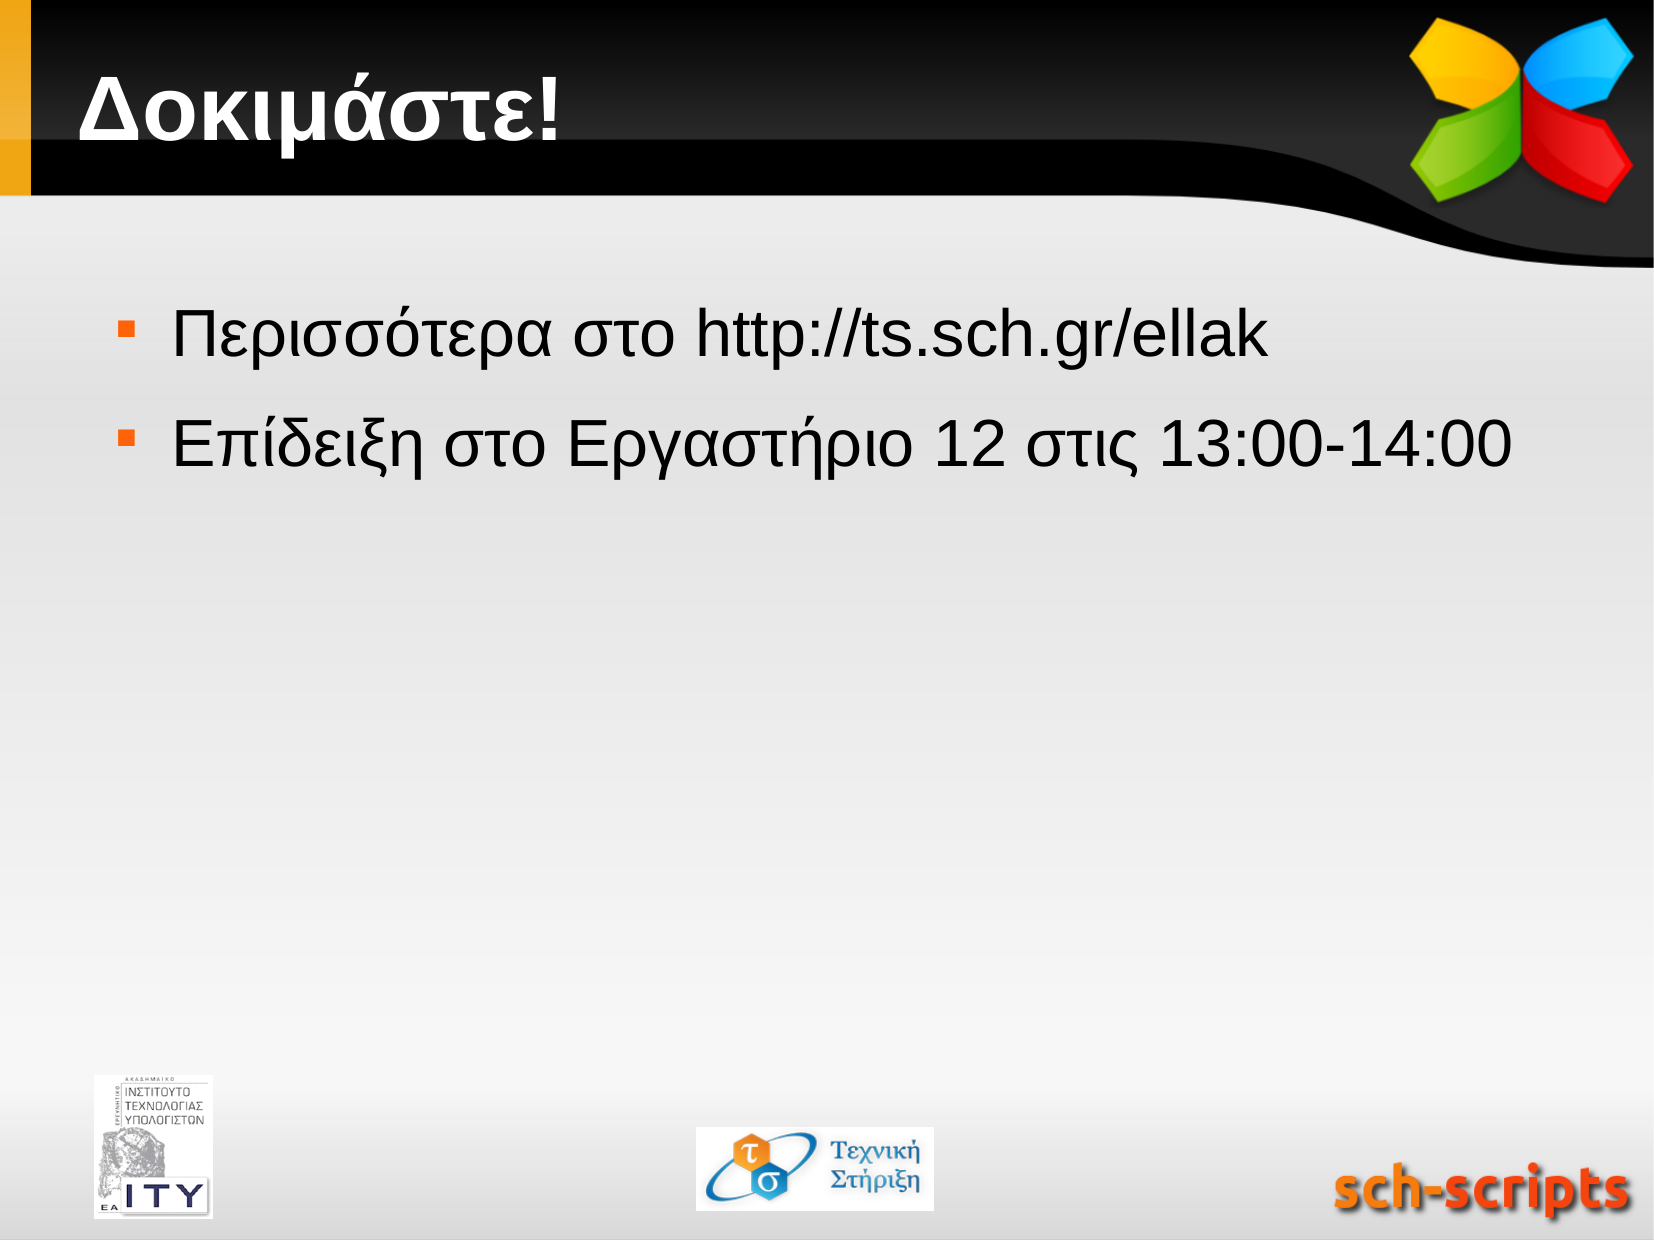

# Δοκιμάστε!
Περισσότερα στο http://ts.sch.gr/ellak
Επίδειξη στο Εργαστήριο 12 στις 13:00-14:00